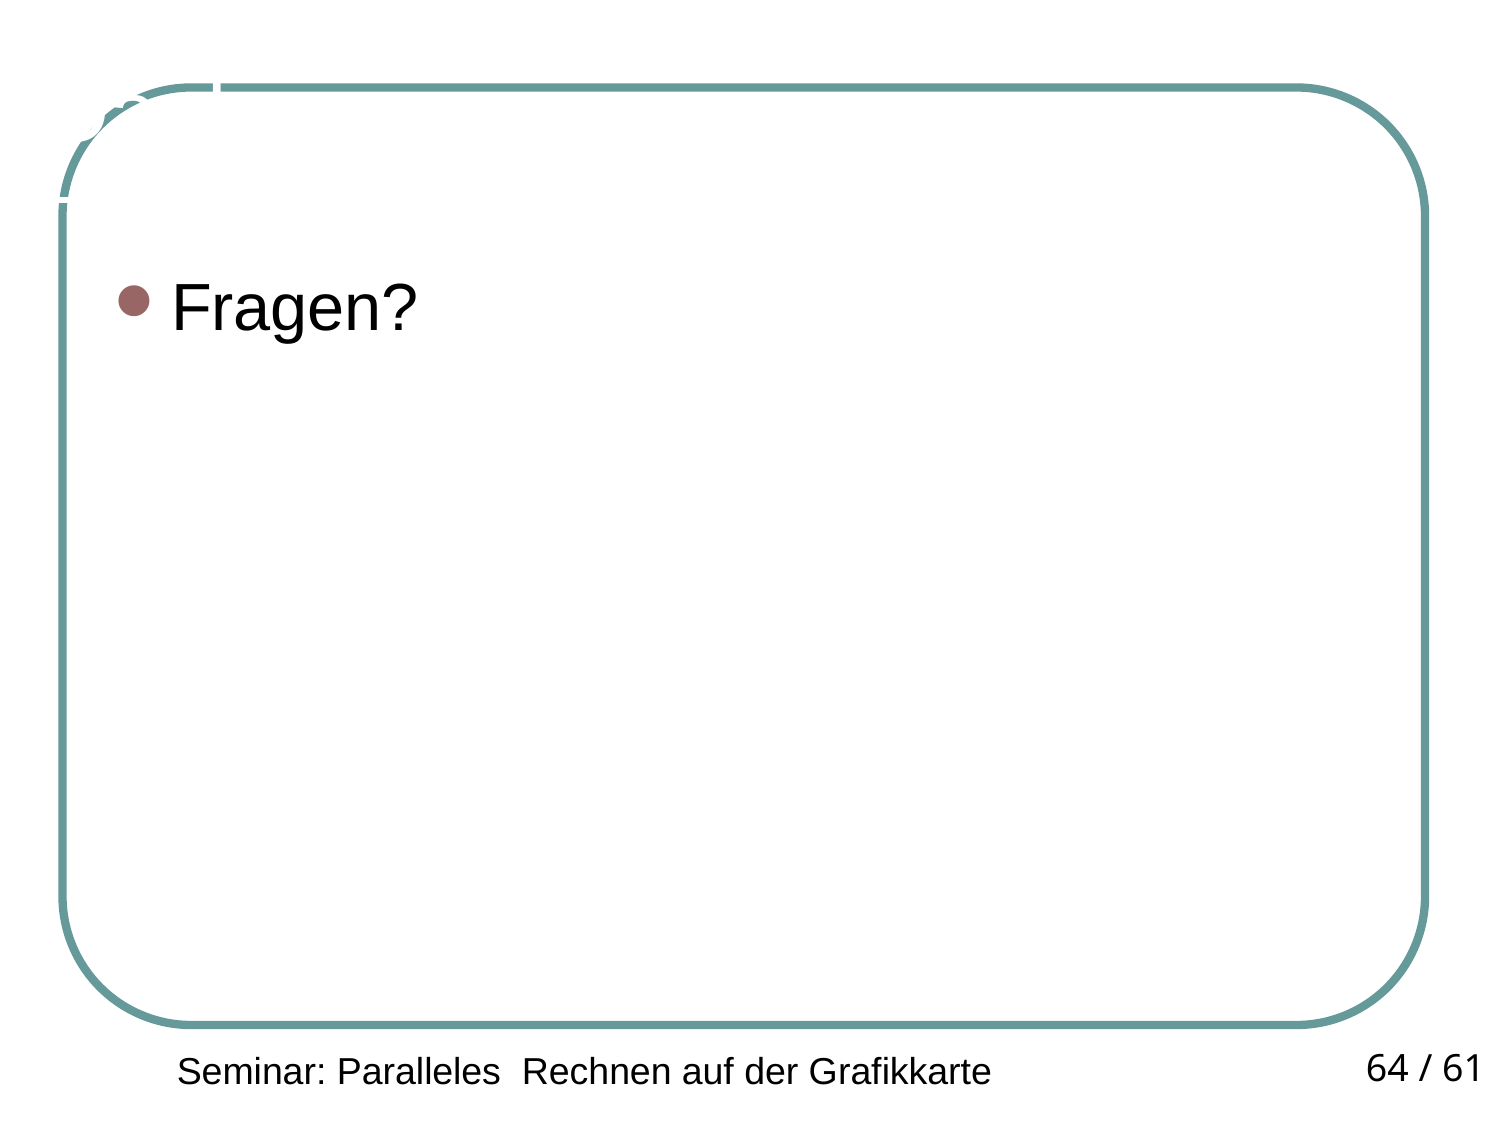

# Danke
Fragen?
Seminar: Paralleles Rechnen auf der Grafikkarte
64